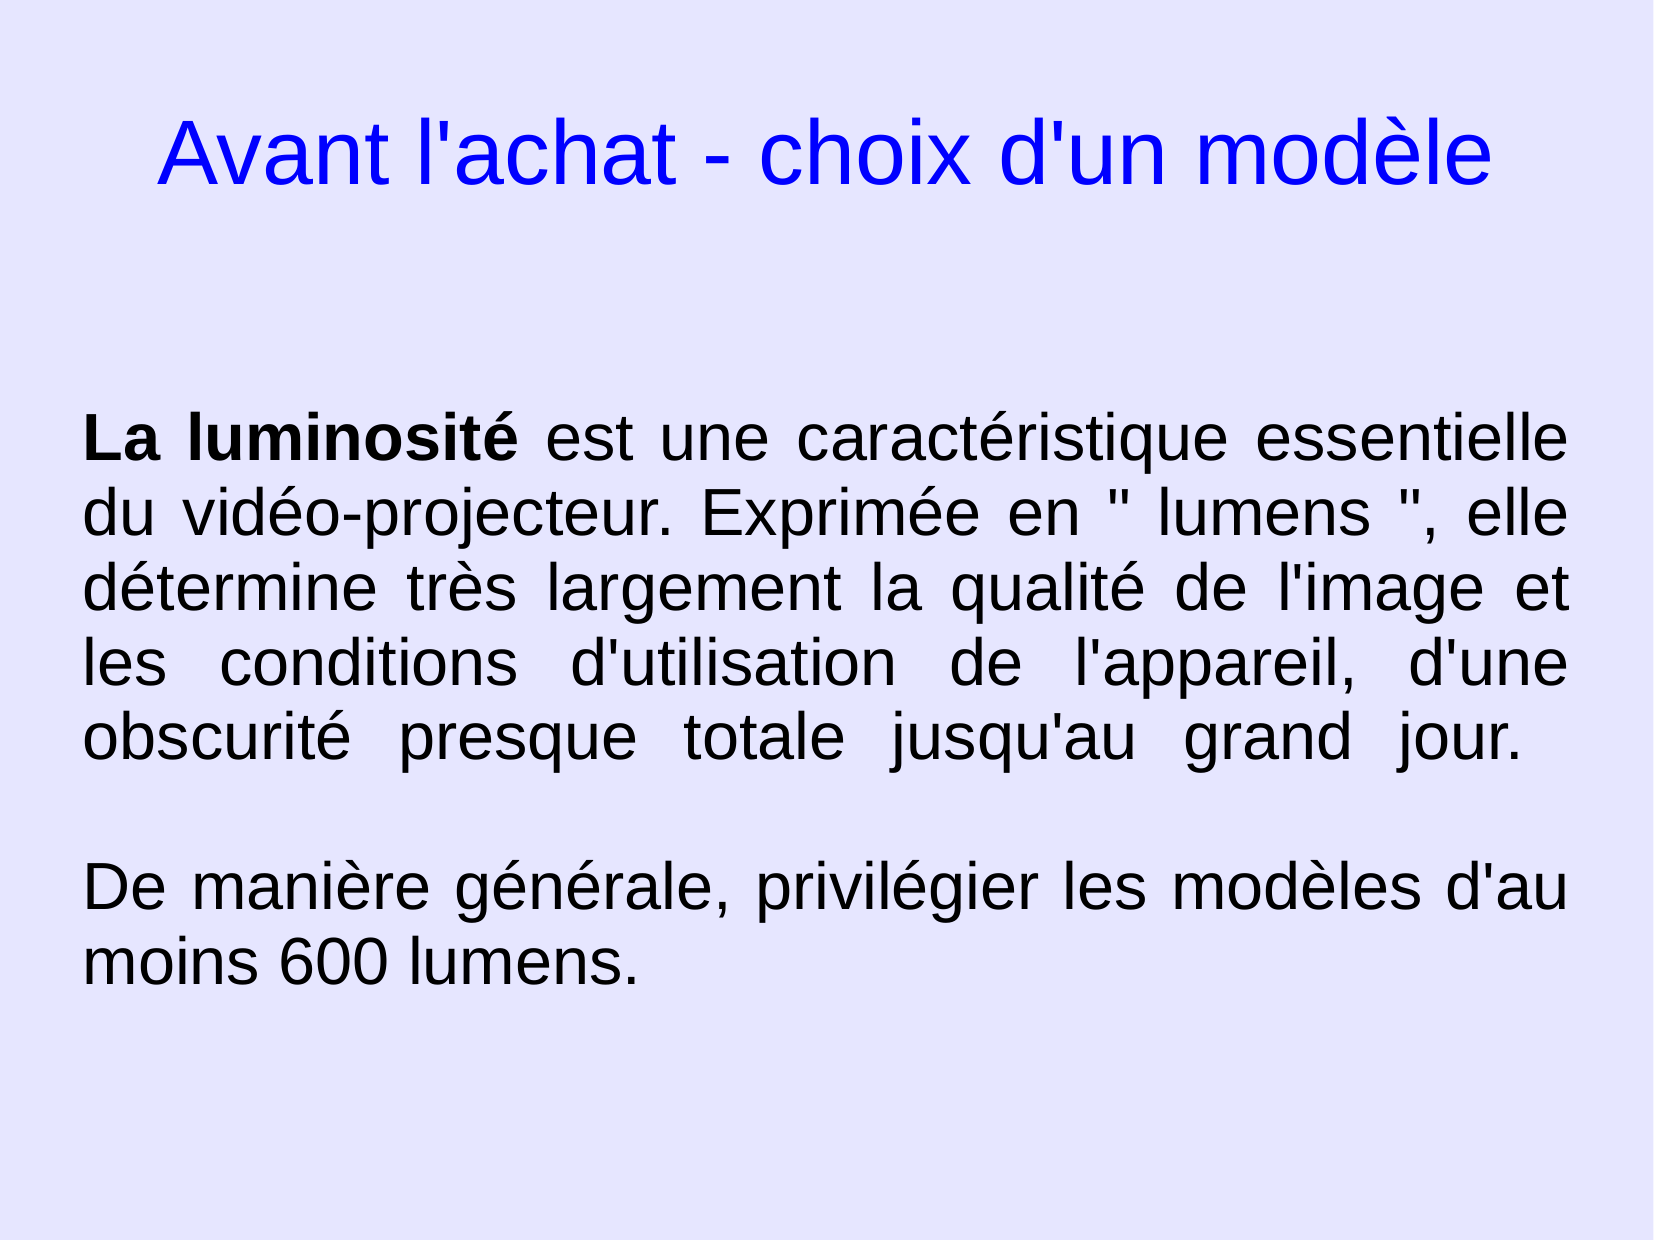

# Avant l'achat - choix d'un modèle
La luminosité est une caractéristique essentielle du vidéo-projecteur. Exprimée en " lumens ", elle détermine très largement la qualité de l'image et les conditions d'utilisation de l'appareil, d'une obscurité presque totale jusqu'au grand jour.
De manière générale, privilégier les modèles d'au moins 600 lumens.